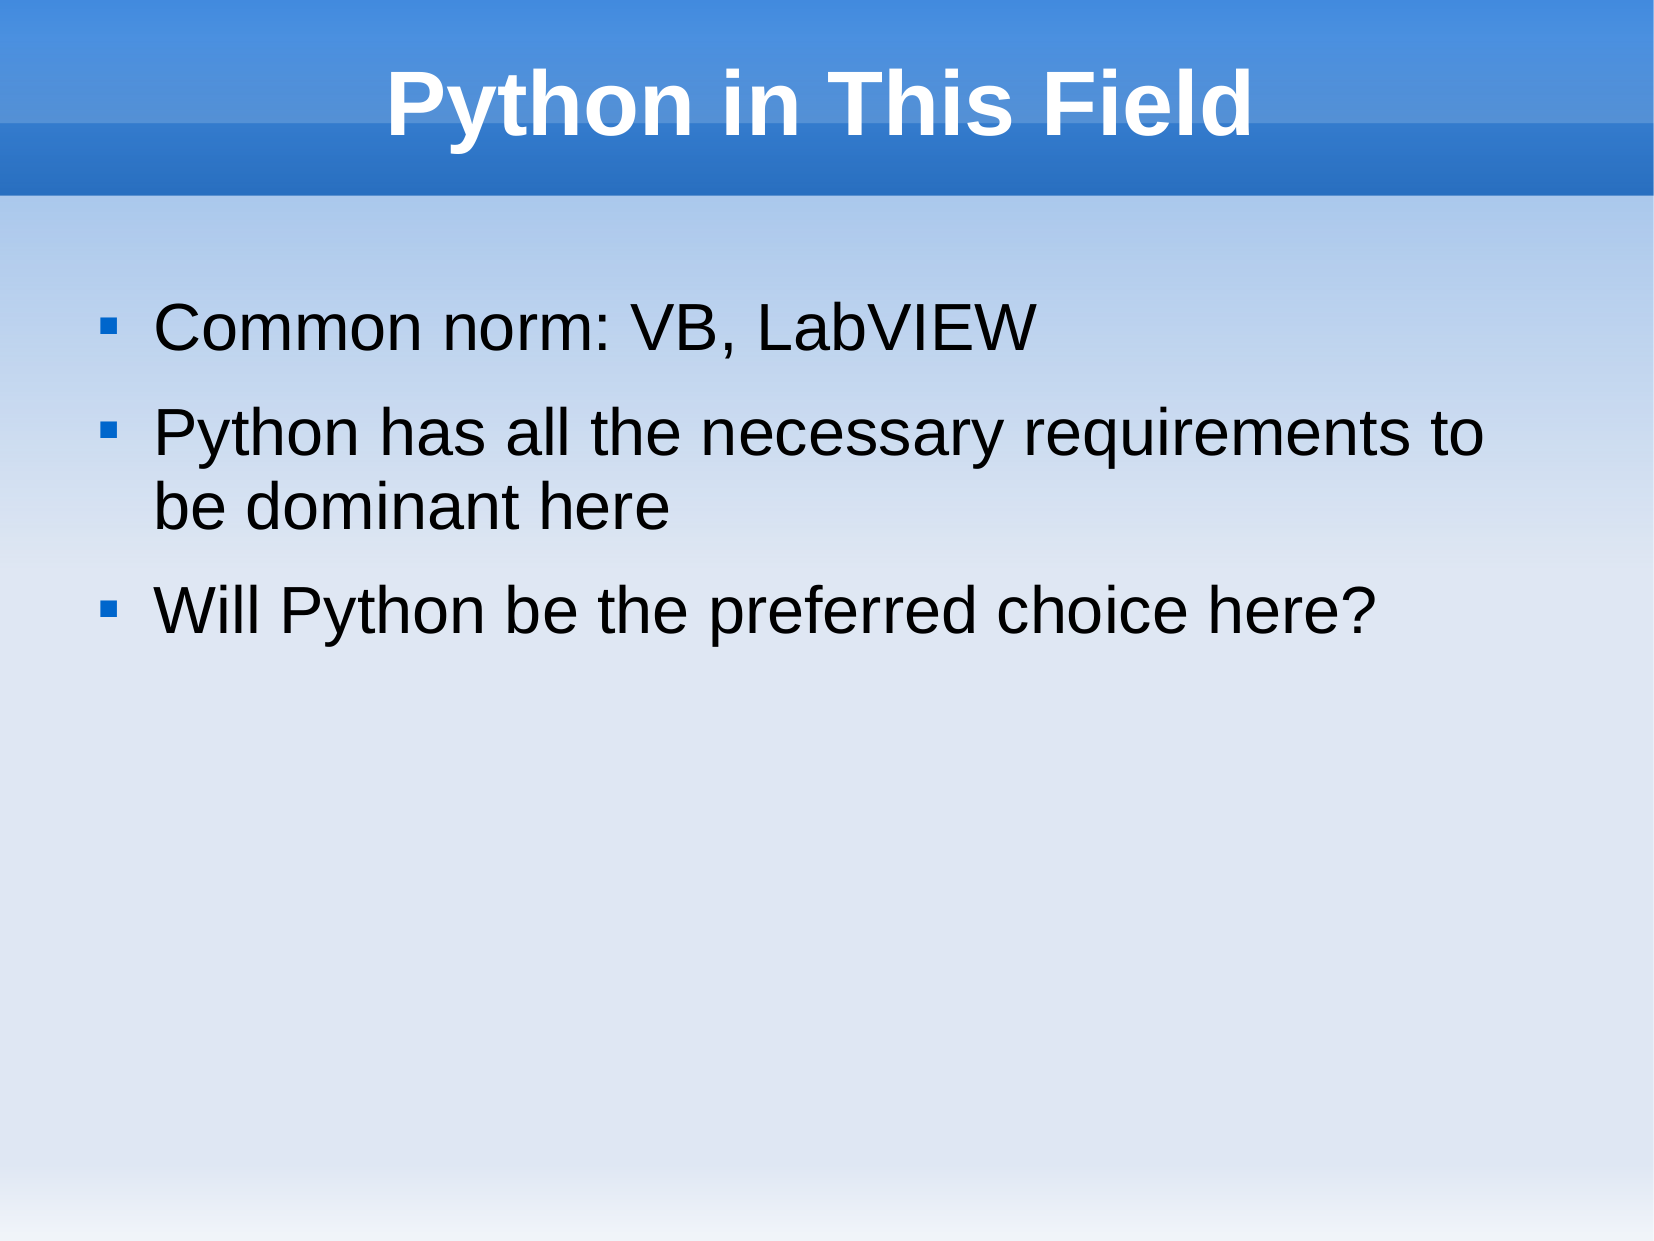

# Python in This Field
Common norm: VB, LabVIEW
Python has all the necessary requirements to be dominant here
Will Python be the preferred choice here?